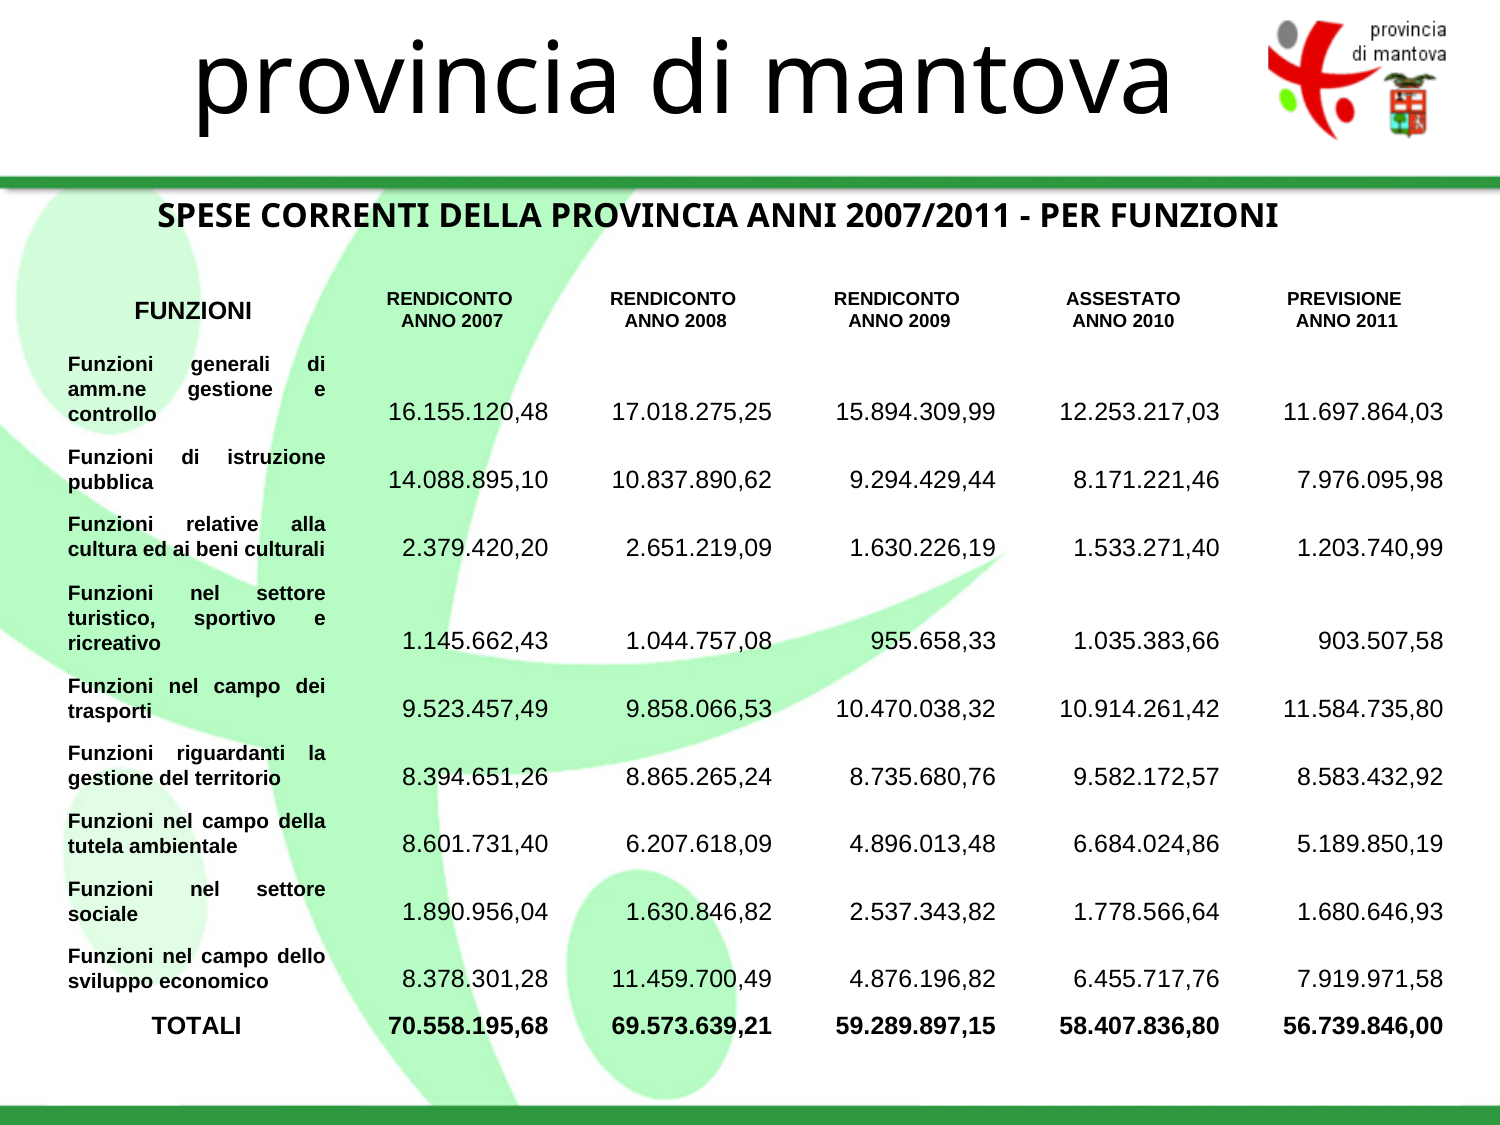

provincia di mantova
SPESE CORRENTI DELLA PROVINCIA ANNI 2007/2011 - PER FUNZIONI
| FUNZIONI | RENDICONTO ANNO 2007 | RENDICONTO ANNO 2008 | RENDICONTO ANNO 2009 | ASSESTATO ANNO 2010 | PREVISIONE ANNO 2011 |
| --- | --- | --- | --- | --- | --- |
| Funzioni generali di amm.ne gestione e controllo | 16.155.120,48 | 17.018.275,25 | 15.894.309,99 | 12.253.217,03 | 11.697.864,03 |
| Funzioni di istruzione pubblica | 14.088.895,10 | 10.837.890,62 | 9.294.429,44 | 8.171.221,46 | 7.976.095,98 |
| Funzioni relative alla cultura ed ai beni culturali | 2.379.420,20 | 2.651.219,09 | 1.630.226,19 | 1.533.271,40 | 1.203.740,99 |
| Funzioni nel settore turistico, sportivo e ricreativo | 1.145.662,43 | 1.044.757,08 | 955.658,33 | 1.035.383,66 | 903.507,58 |
| Funzioni nel campo dei trasporti | 9.523.457,49 | 9.858.066,53 | 10.470.038,32 | 10.914.261,42 | 11.584.735,80 |
| Funzioni riguardanti la gestione del territorio | 8.394.651,26 | 8.865.265,24 | 8.735.680,76 | 9.582.172,57 | 8.583.432,92 |
| Funzioni nel campo della tutela ambientale | 8.601.731,40 | 6.207.618,09 | 4.896.013,48 | 6.684.024,86 | 5.189.850,19 |
| Funzioni nel settore sociale | 1.890.956,04 | 1.630.846,82 | 2.537.343,82 | 1.778.566,64 | 1.680.646,93 |
| Funzioni nel campo dello sviluppo economico | 8.378.301,28 | 11.459.700,49 | 4.876.196,82 | 6.455.717,76 | 7.919.971,58 |
| TOTALI | 70.558.195,68 | 69.573.639,21 | 59.289.897,15 | 58.407.836,80 | 56.739.846,00 |